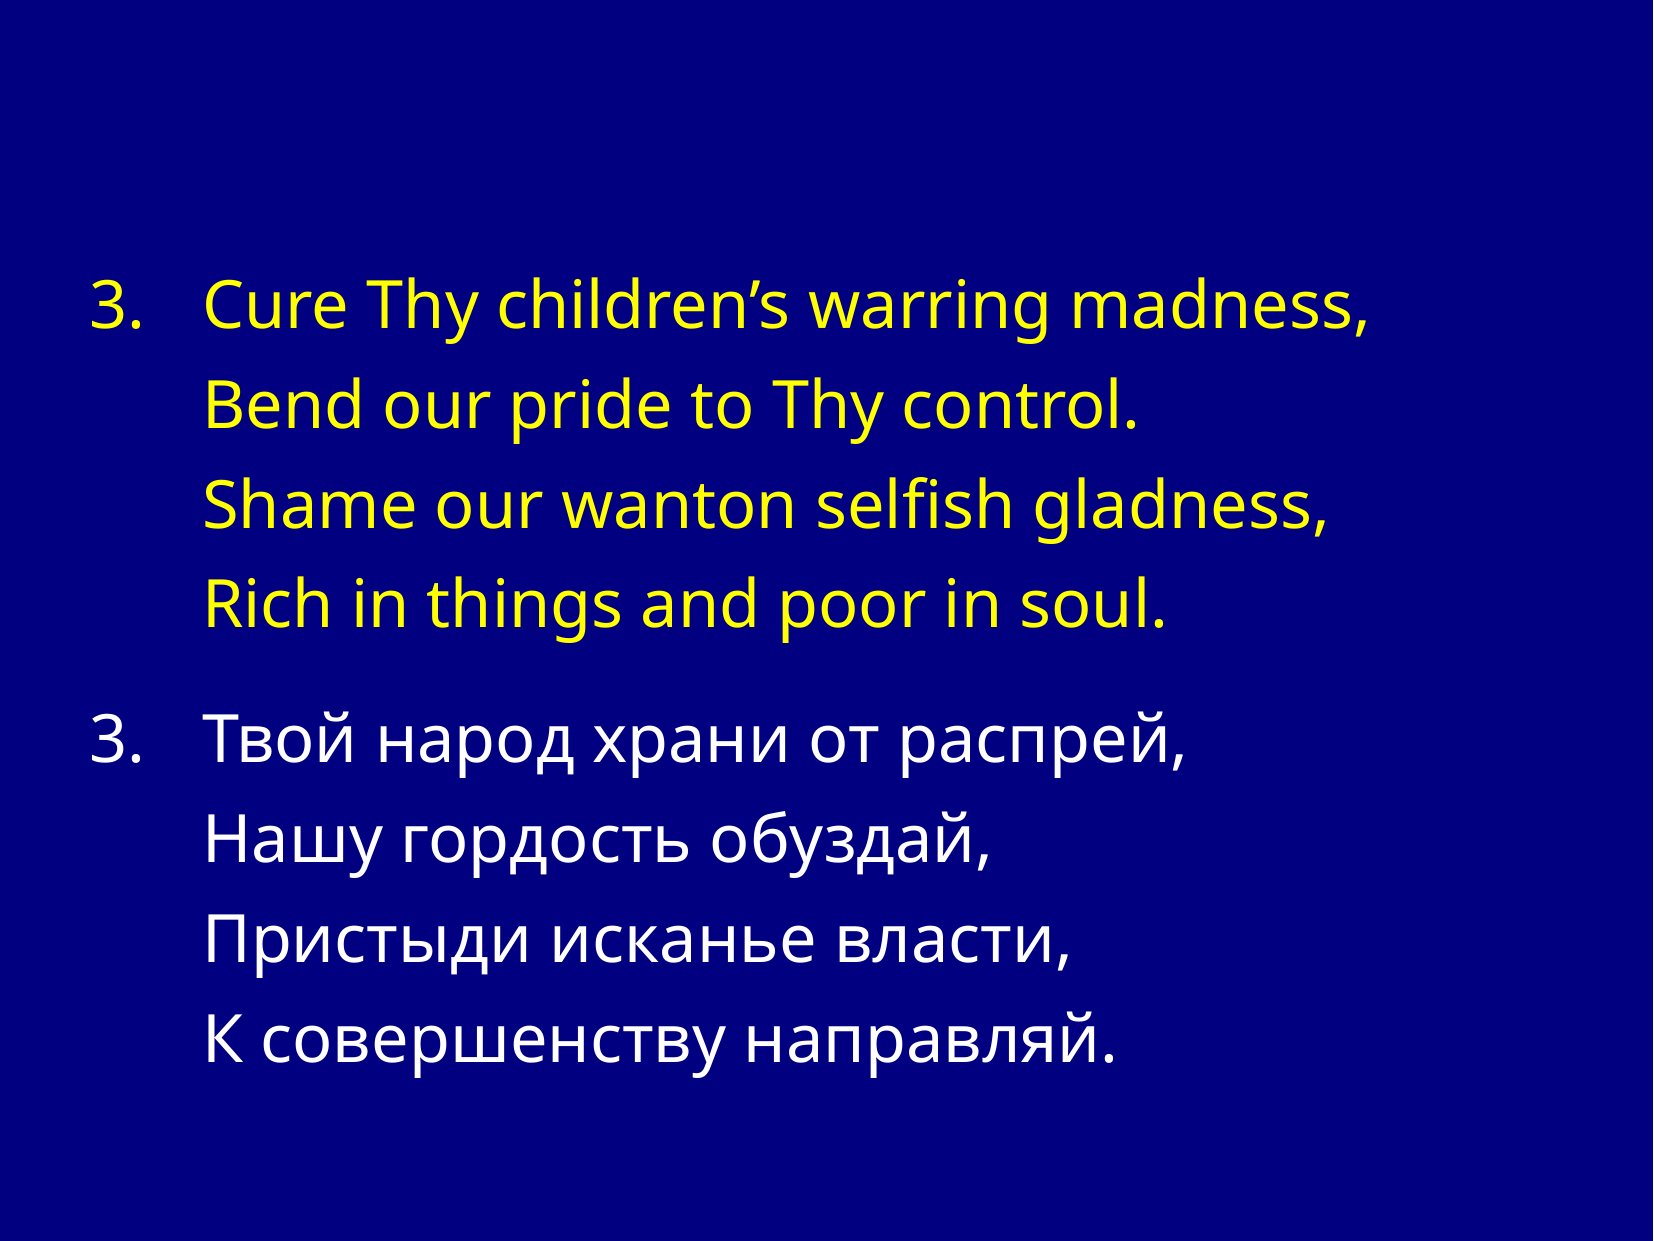

3.	Cure Thy children’s warring madness,
	Bend our pride to Thy control.
	Shame our wanton selfish gladness,
	Rich in things and poor in soul.
3.	Твой народ храни от распрей,
	Нашу гордость обуздай,
	Пристыди исканье власти,
	К совершенству направляй.